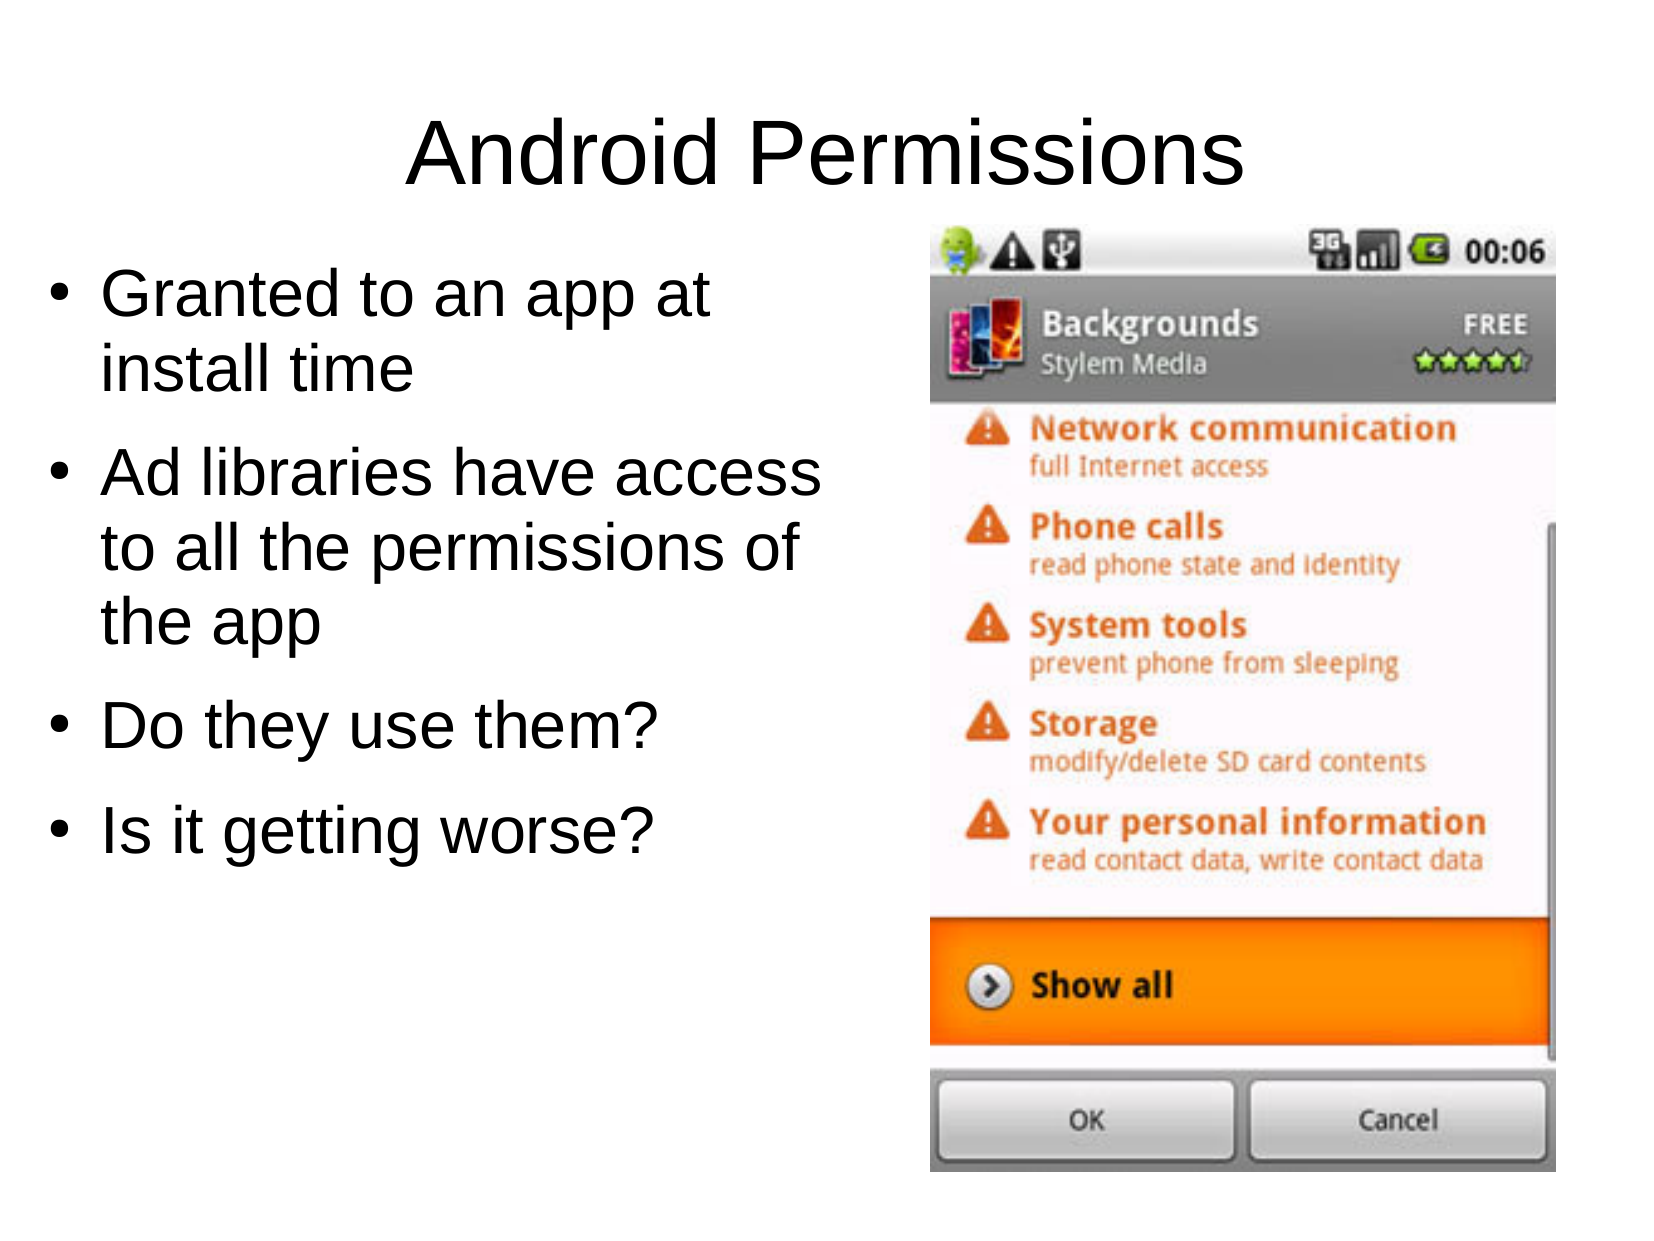

# Android Permissions
Granted to an app at install time
Ad libraries have access to all the permissions of the app
Do they use them?
Is it getting worse?